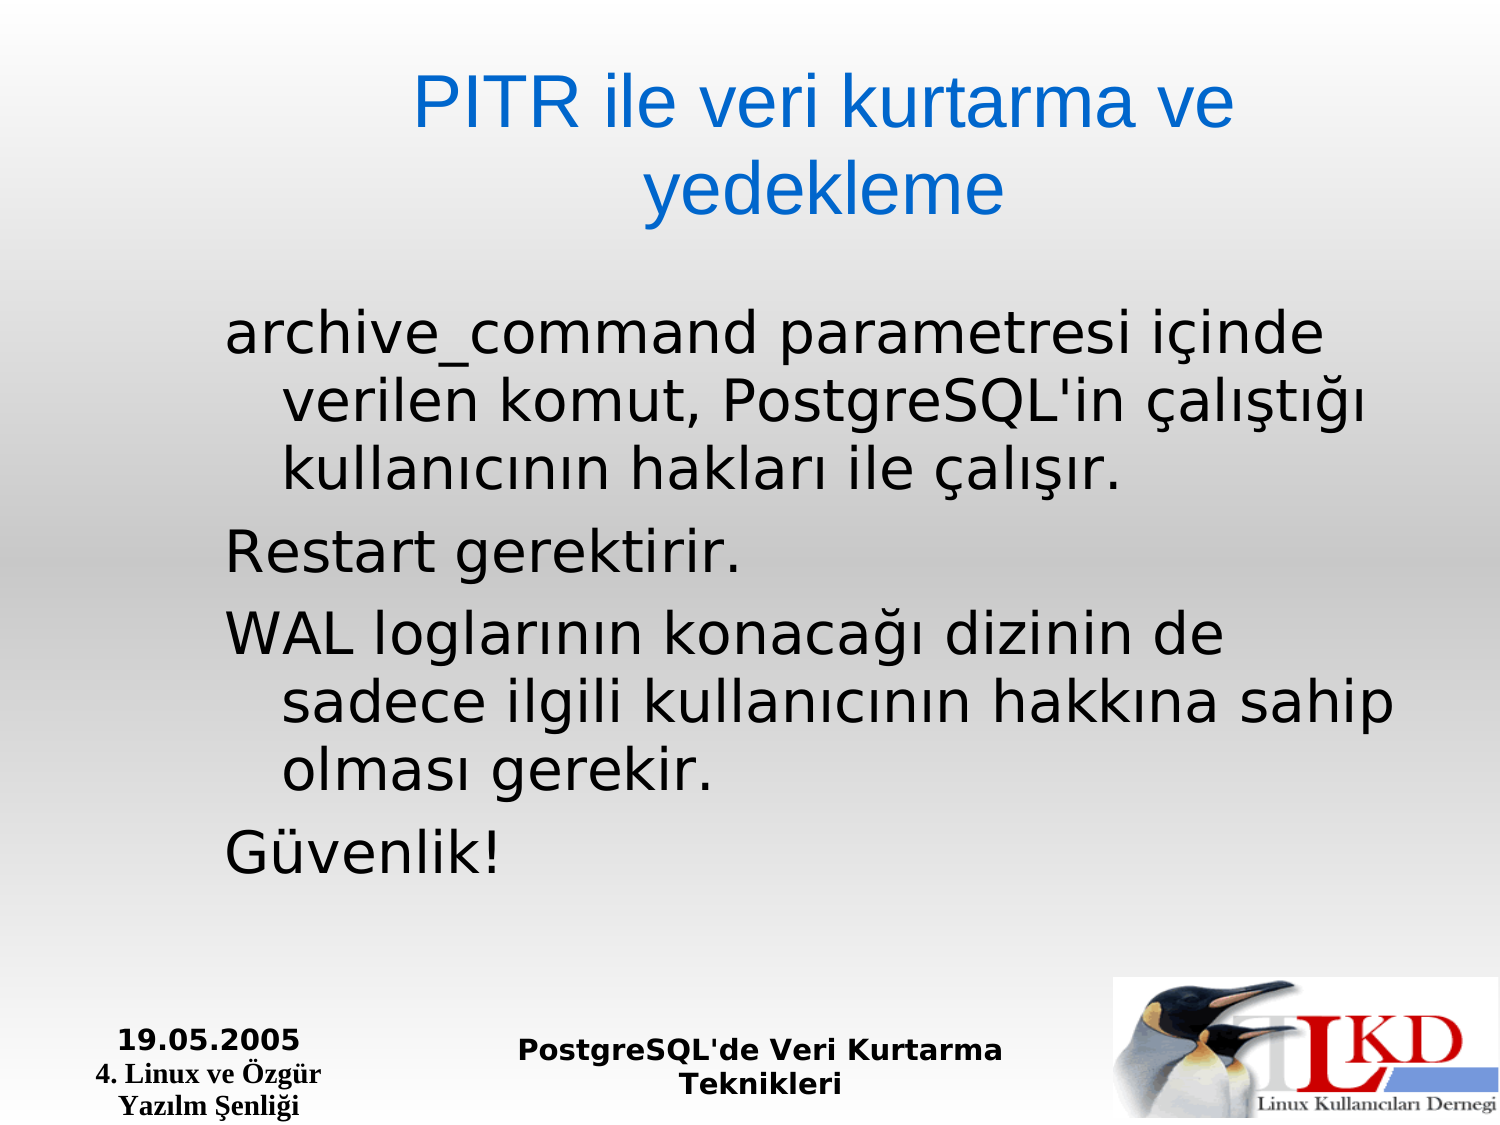

# PITR ile veri kurtarma ve yedekleme
archive_command parametresi içinde verilen komut, PostgreSQL'in çalıştığı kullanıcının hakları ile çalışır.
Restart gerektirir.
WAL loglarının konacağı dizinin de sadece ilgili kullanıcının hakkına sahip olması gerekir.
Güvenlik!